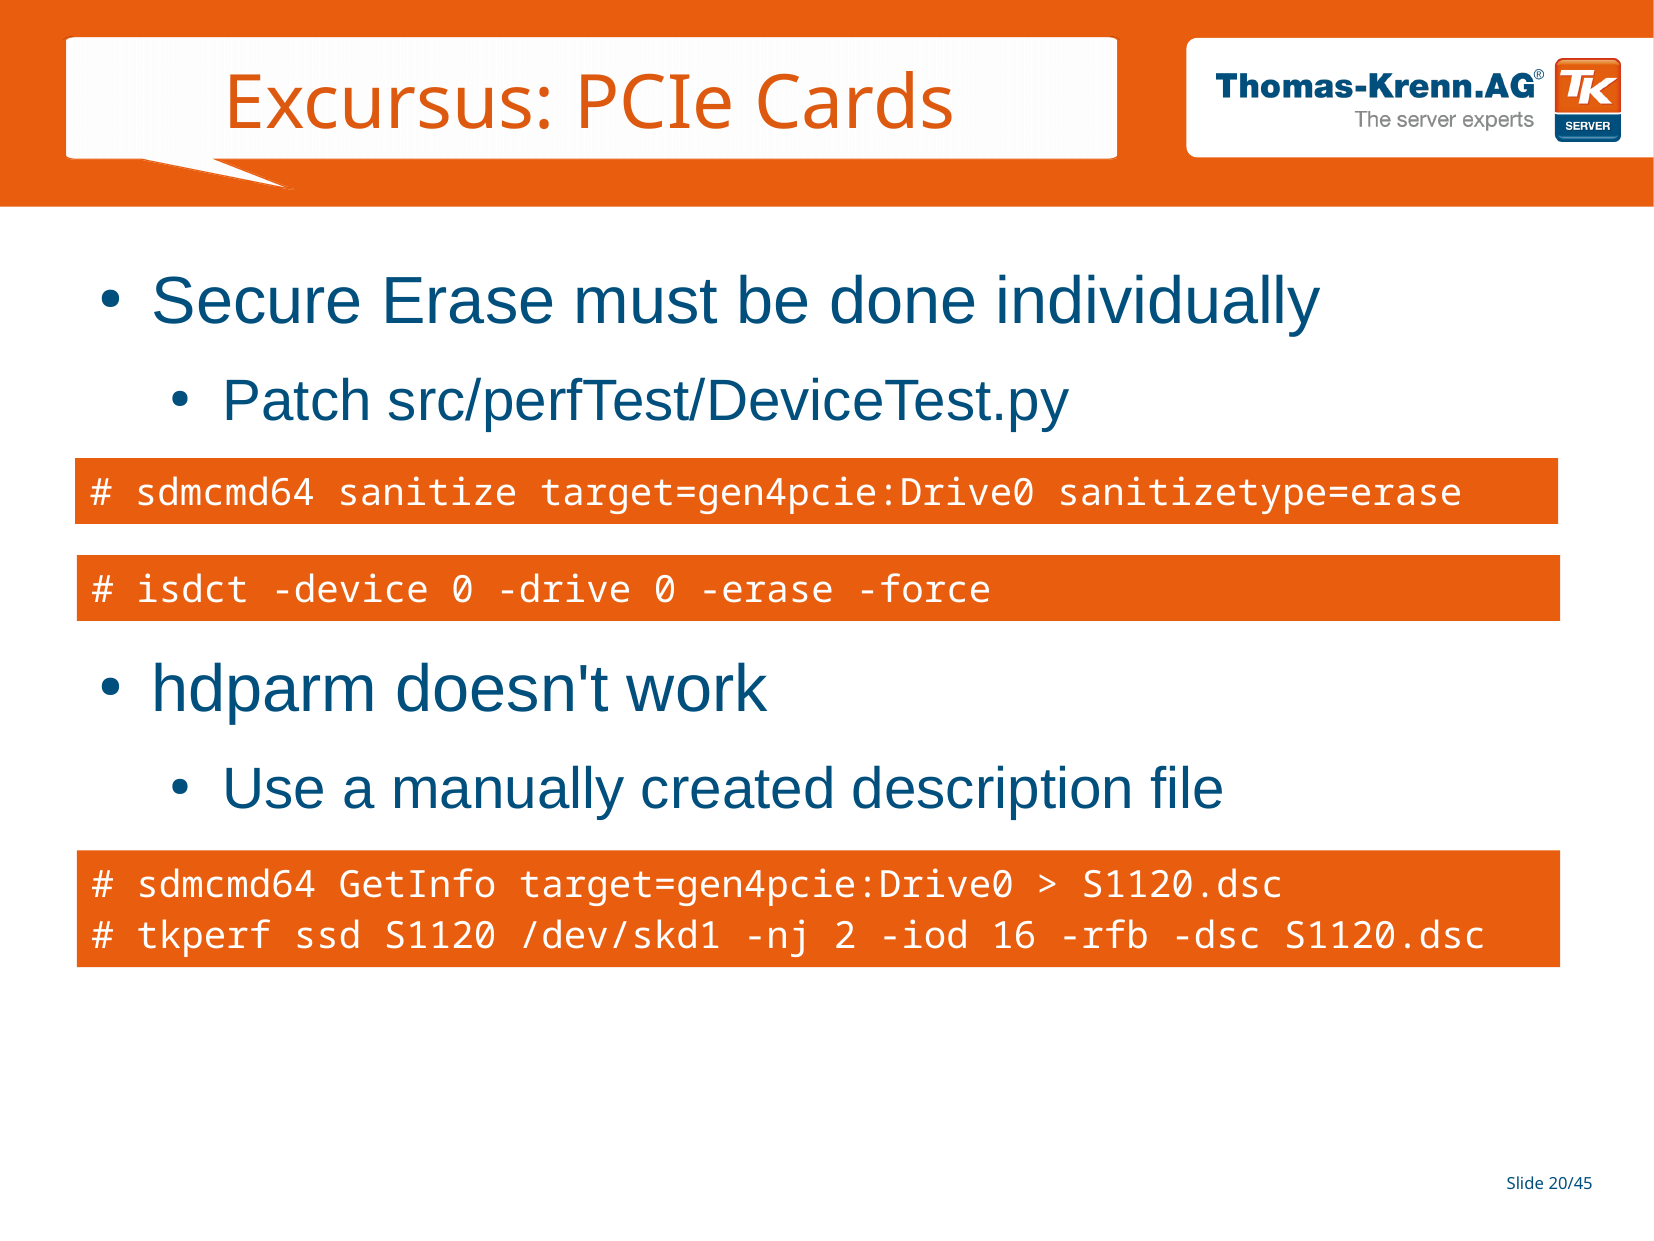

# Excursus: PCIe Cards
Secure Erase must be done individually
Patch src/perfTest/DeviceTest.py
hdparm doesn't work
Use a manually created description file
# sdmcmd64 sanitize target=gen4pcie:Drive0 sanitizetype=erase
# isdct -device 0 -drive 0 -erase -force
# sdmcmd64 GetInfo target=gen4pcie:Drive0 > S1120.dsc
# tkperf ssd S1120 /dev/skd1 -nj 2 -iod 16 -rfb -dsc S1120.dsc